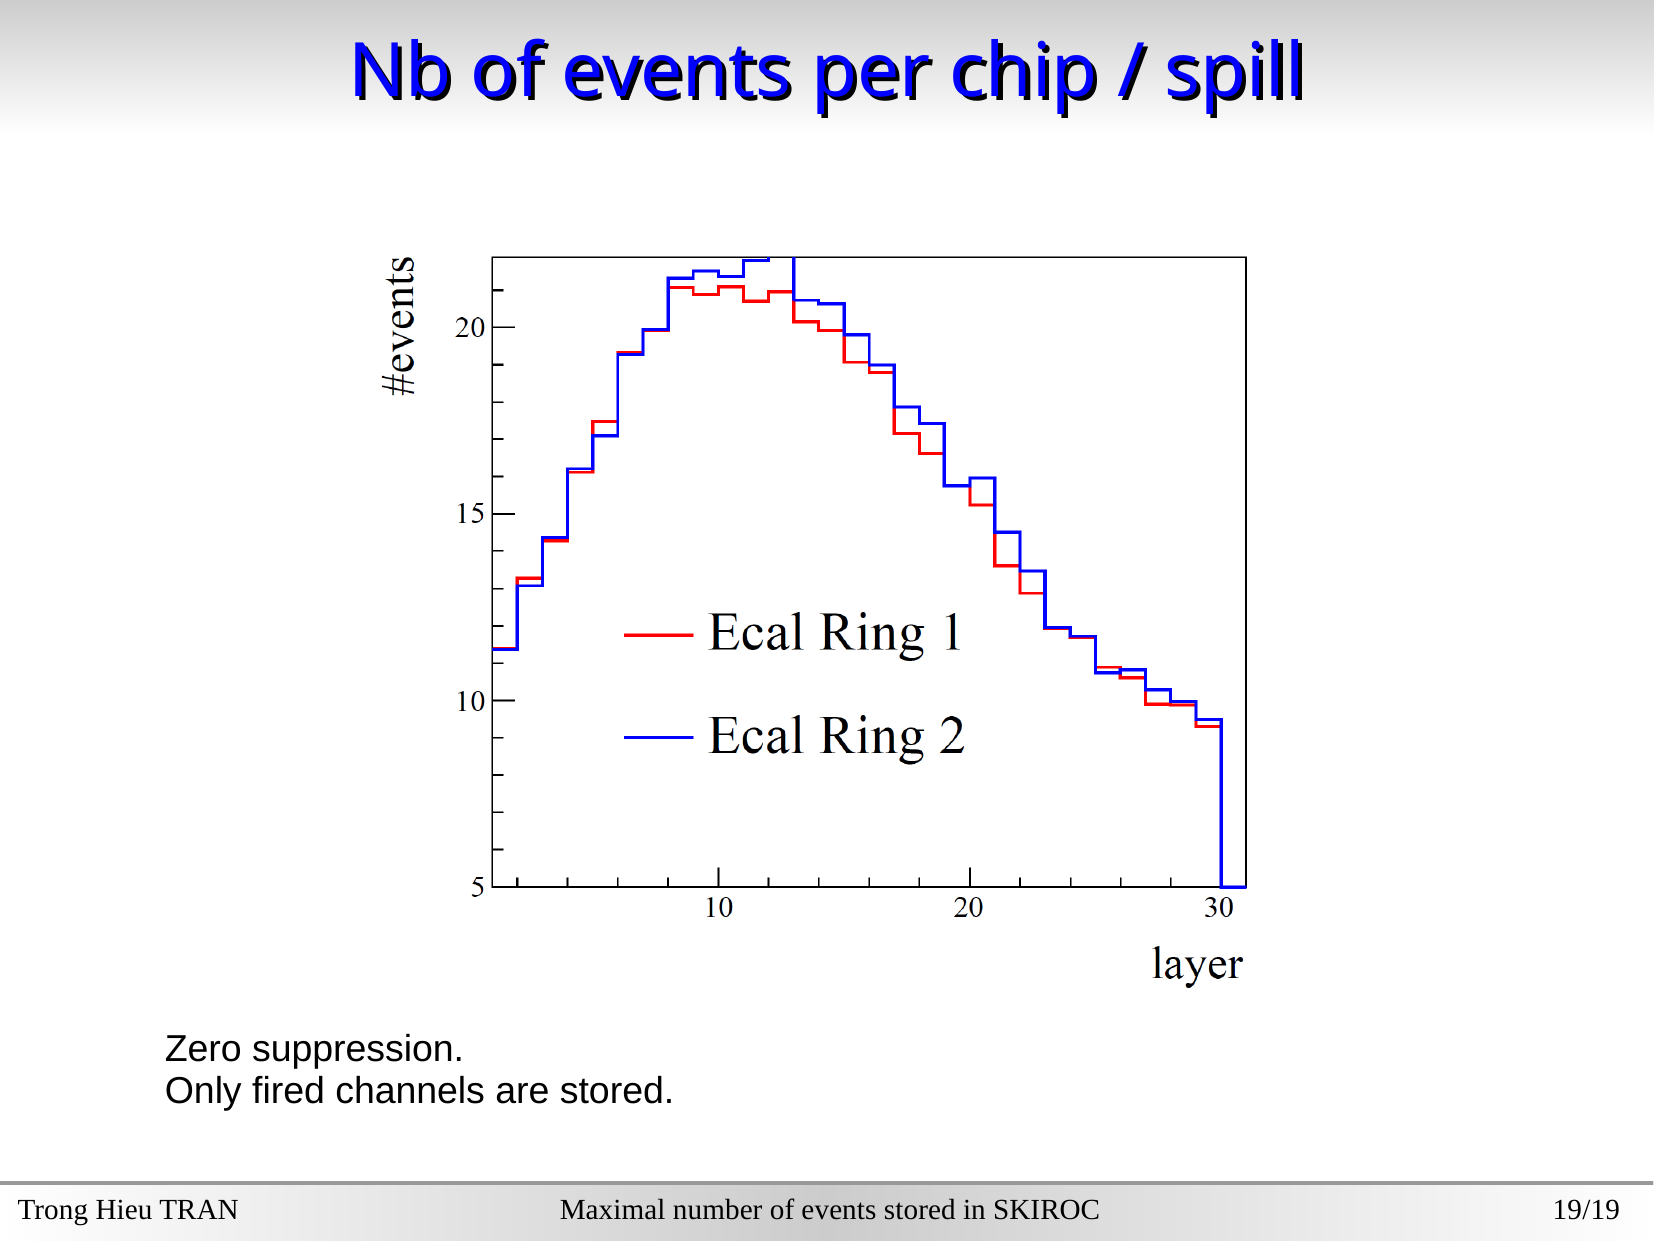

# Nb of events per chip / spill
Zero suppression.
Only fired channels are stored.
Trong Hieu TRAN
Maximal number of events stored in SKIROC
19